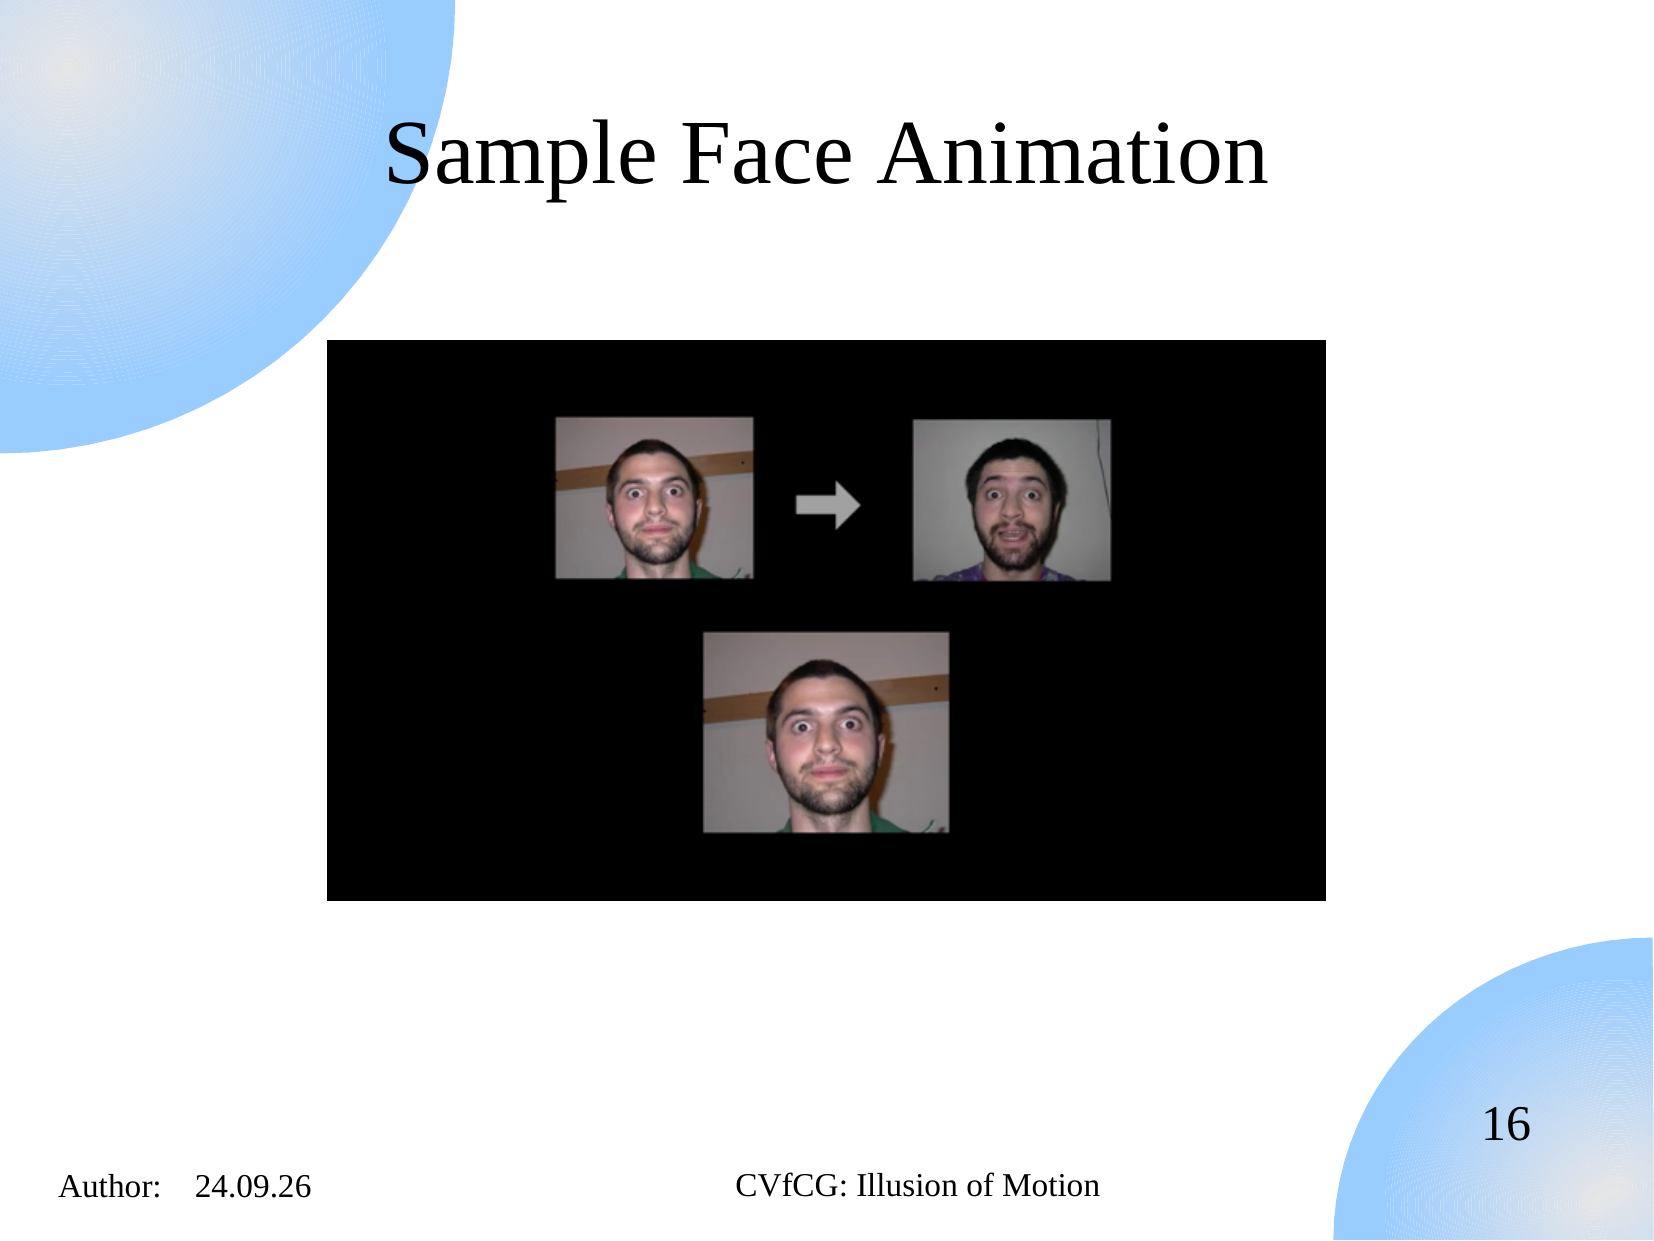

# Sample Face Animation
CVfCG: Illusion of Motion